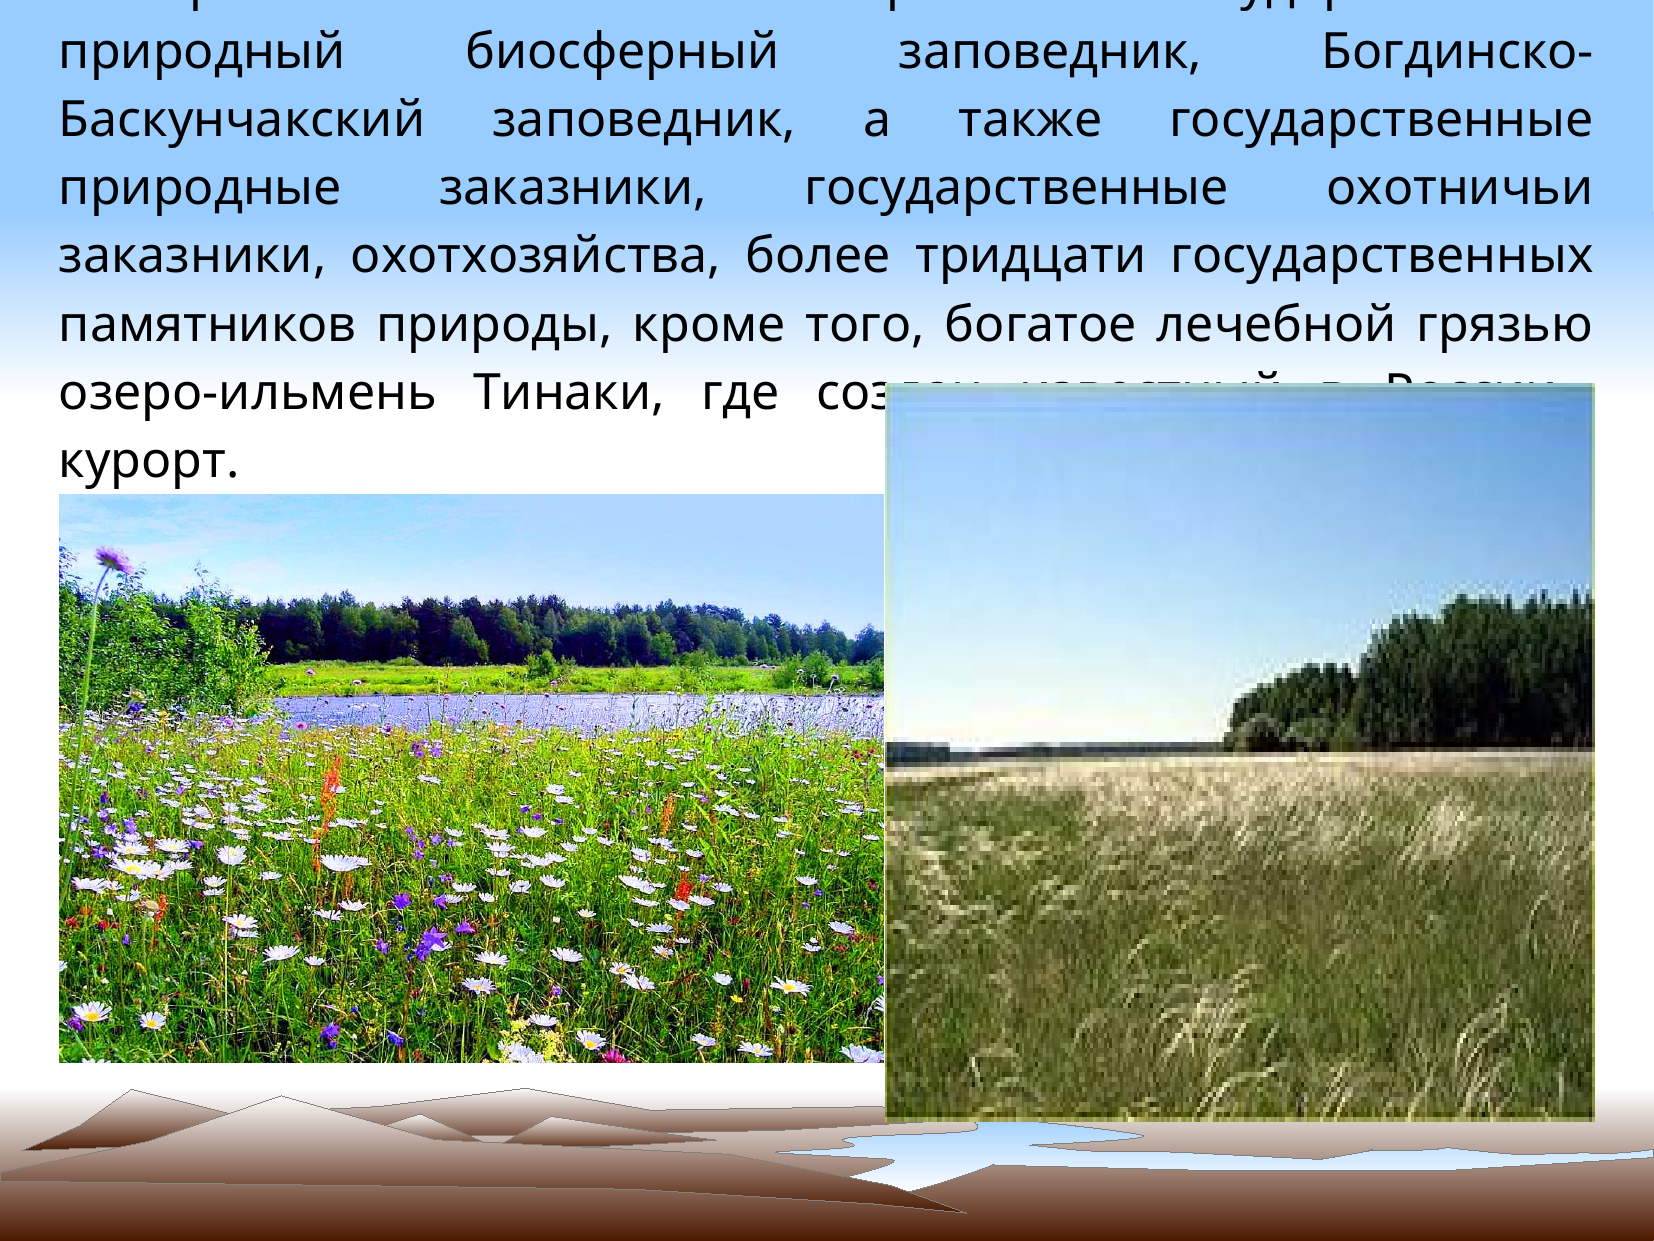

# В Астраханской области есть Астраханский государственный природный биосферный заповедник, Богдинско-Баскунчакский заповедник, а также государственные природные заказники, государственные охотничьи заказники, охотхозяйства, более тридцати государственных памятников природы, кроме того, богатое лечебной грязью озеро-ильмень Тинаки, где создан известный в России курорт.